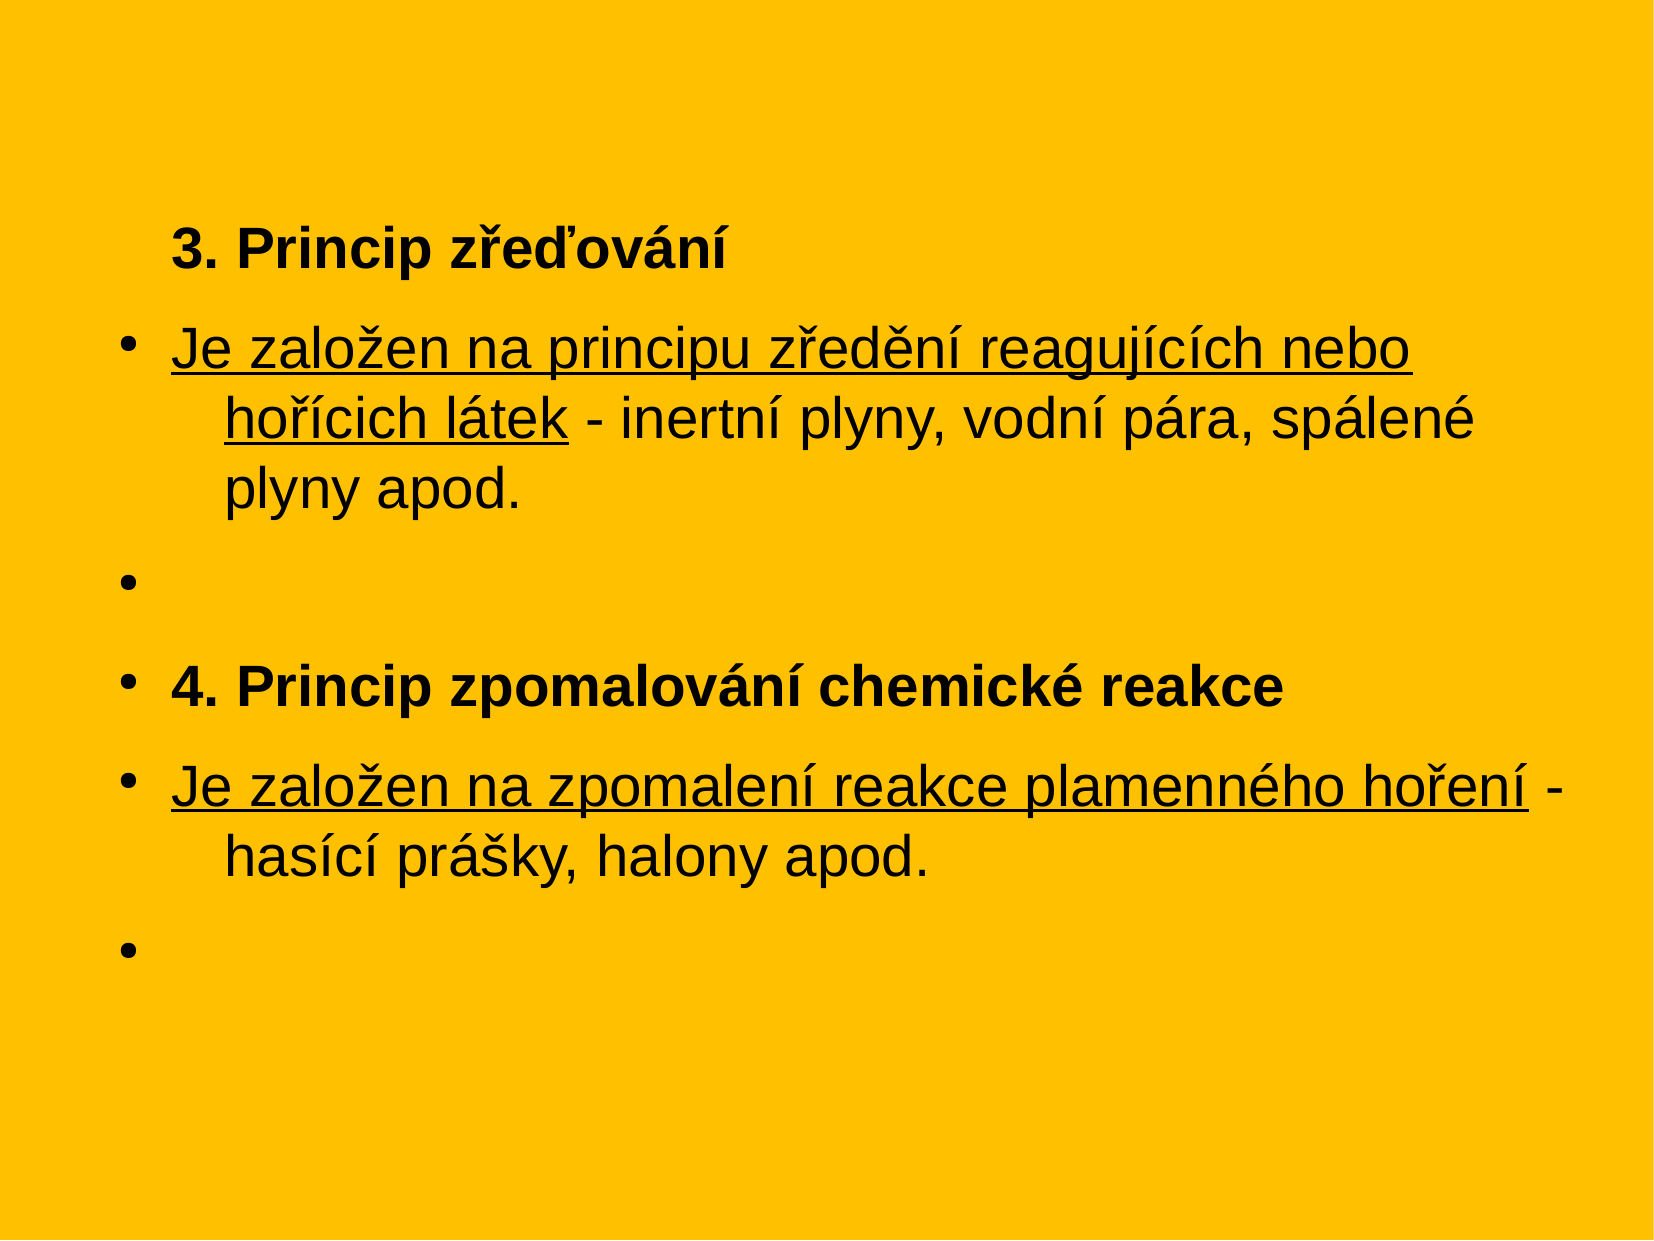

# 3. Princip zřeďování
Je založen na principu zředění reagujících nebo hořícich látek - inertní plyny, vodní pára, spálené plyny apod.
4. Princip zpomalování chemické reakce
Je založen na zpomalení reakce plamenného hoření - hasící prášky, halony apod.